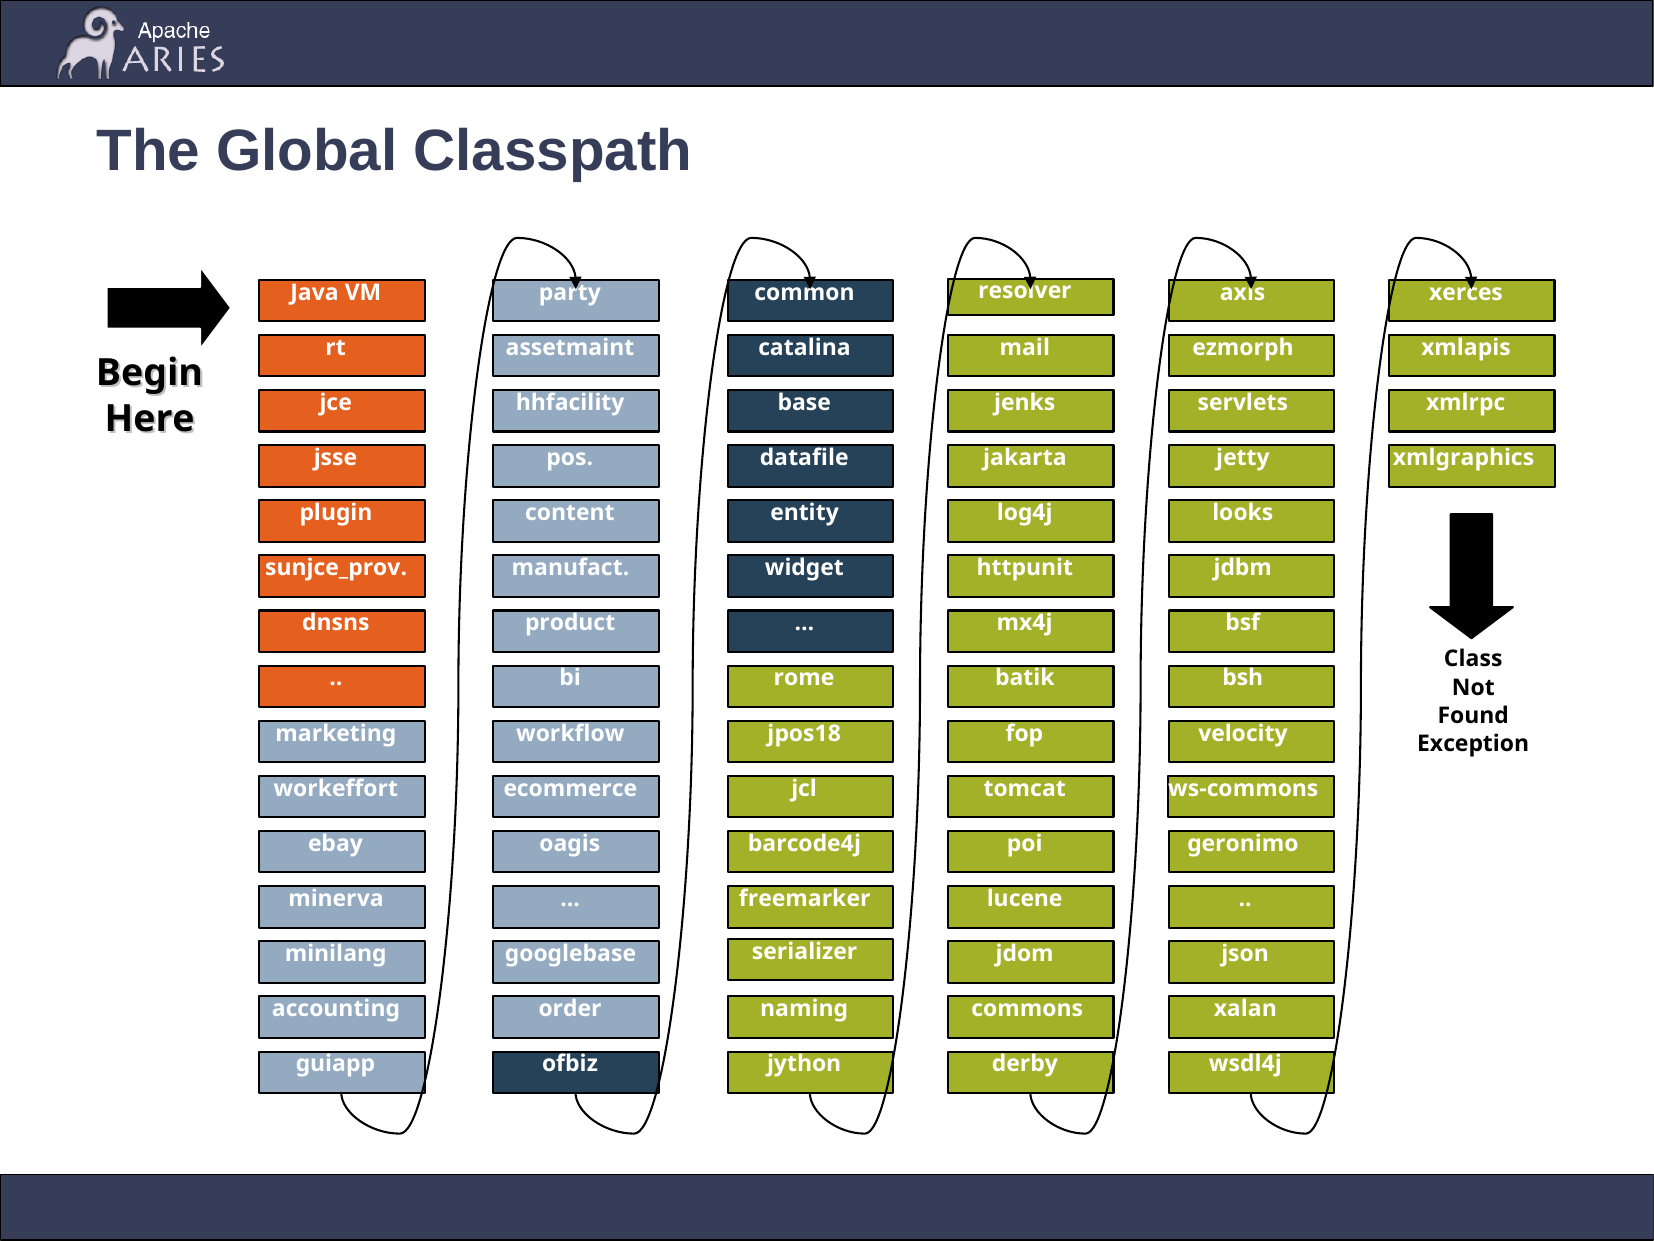

# The Global Classpath
Begin
Here
resolver
Java VM
party
common
axis
xerces
rt
assetmaint
catalina
mail
ezmorph
xmlapis
jce
hhfacility
base
jenks
servlets
xmlrpc
jsse
pos.
datafile
jakarta
jetty
xmlgraphics
plugin
content
entity
log4j
looks
Class
Not
Found
Exception
sunjce_prov.
manufact.
widget
httpunit
jdbm
dnsns
product
…
mx4j
bsf
..
bi
rome
batik
bsh
marketing
workflow
jpos18
fop
velocity
workeffort
ecommerce
jcl
tomcat
ws-commons
ebay
oagis
barcode4j
poi
geronimo
minerva
…
freemarker
lucene
..
serializer
minilang
googlebase
jdom
json
accounting
order
naming
commons
xalan
guiapp
ofbiz
jython
derby
wsdl4j